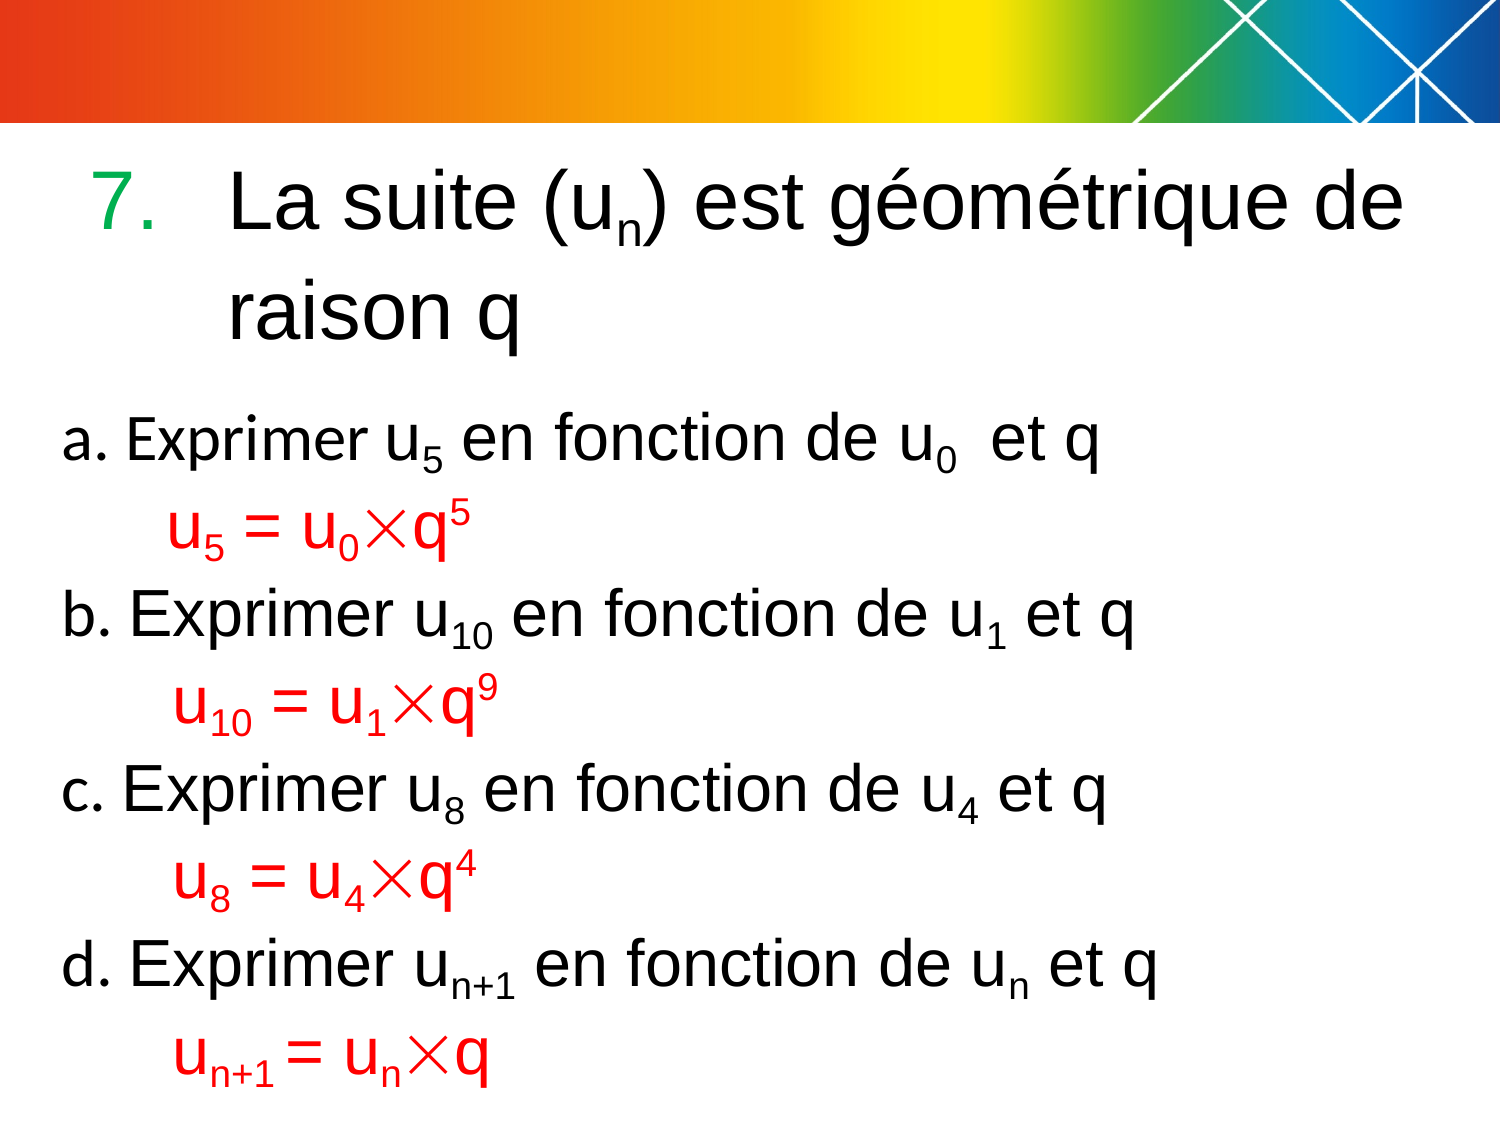

La suite (un) est géométrique de raison q
a. Exprimer u5 en fonction de u0 et q
 u5 = u0q5
b. Exprimer u10 en fonction de u1 et q
 u10 = u1q9
c. Exprimer u8 en fonction de u4 et q
 u8 = u4q4
d. Exprimer un+1 en fonction de un et q
 un+1 = unq